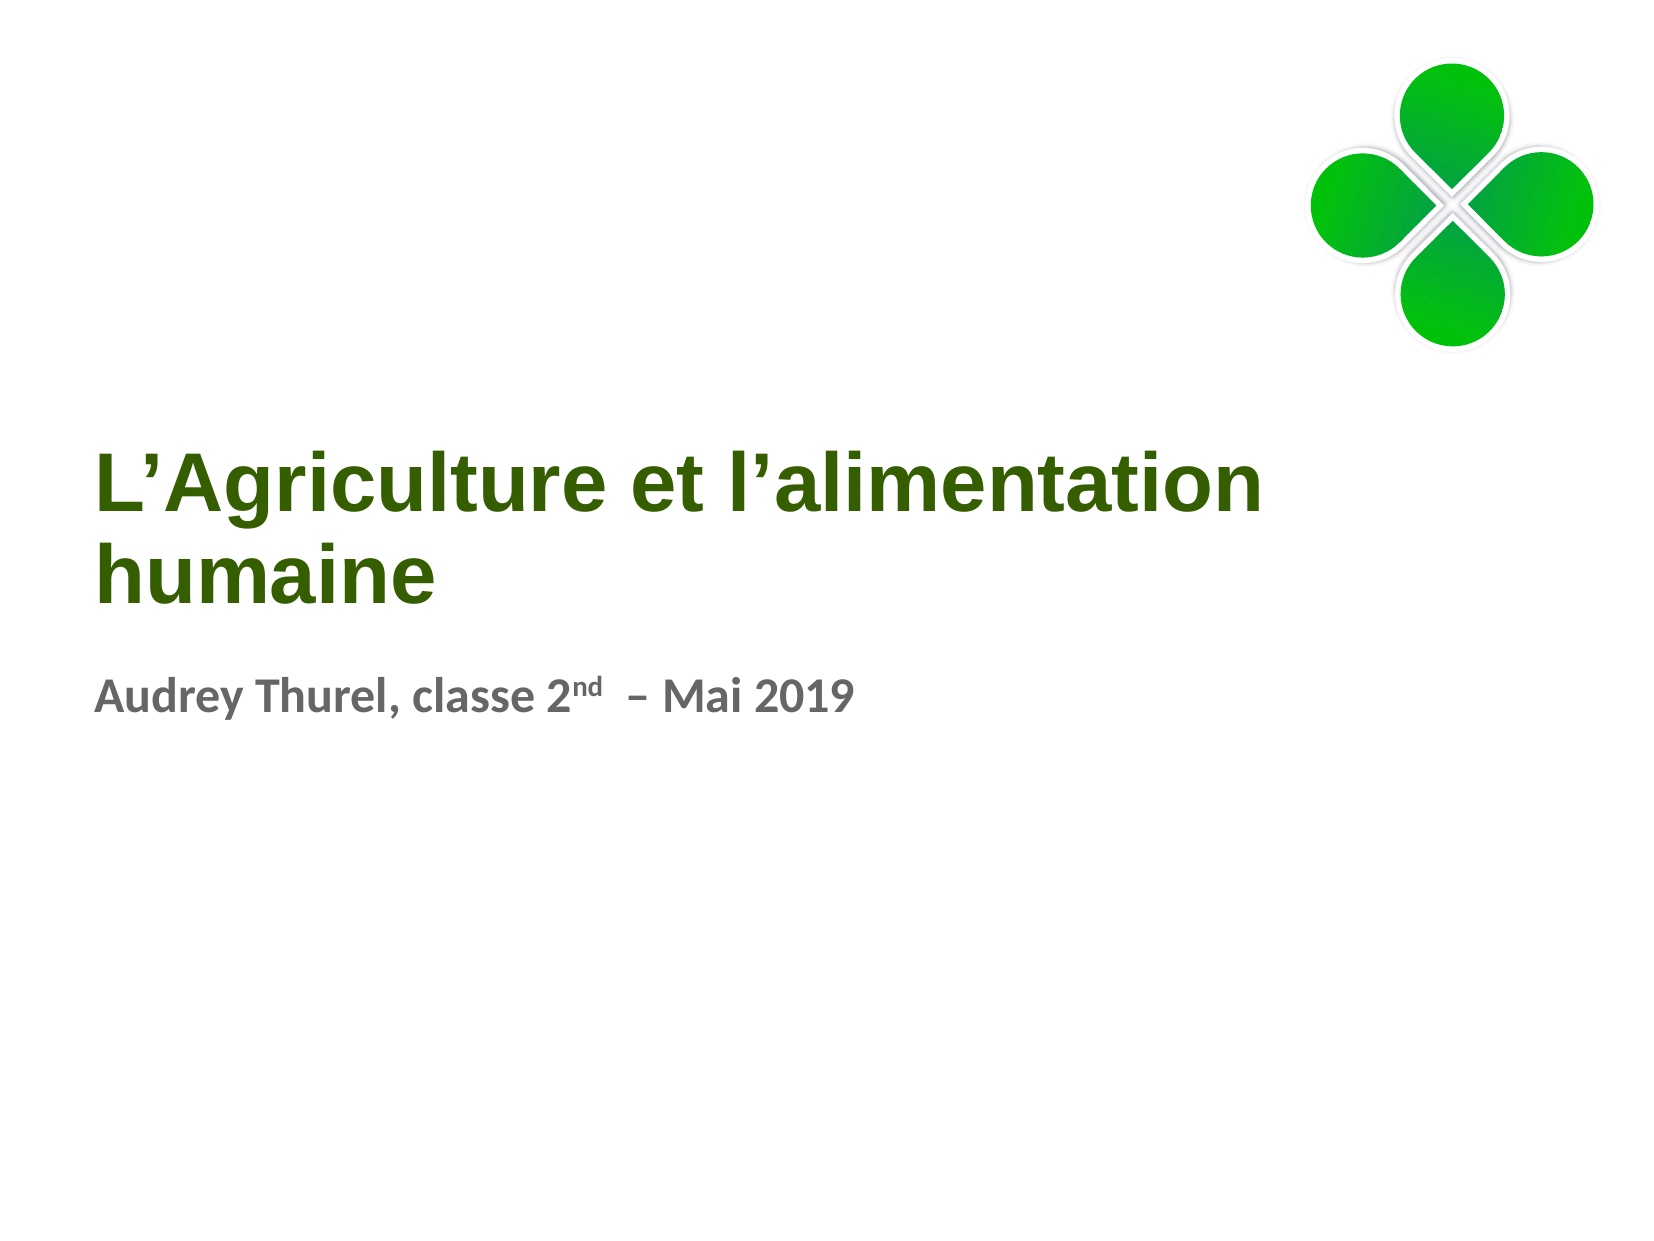

# L’Agriculture et l’alimentation humaine
Audrey Thurel, classe 2nd – Mai 2019